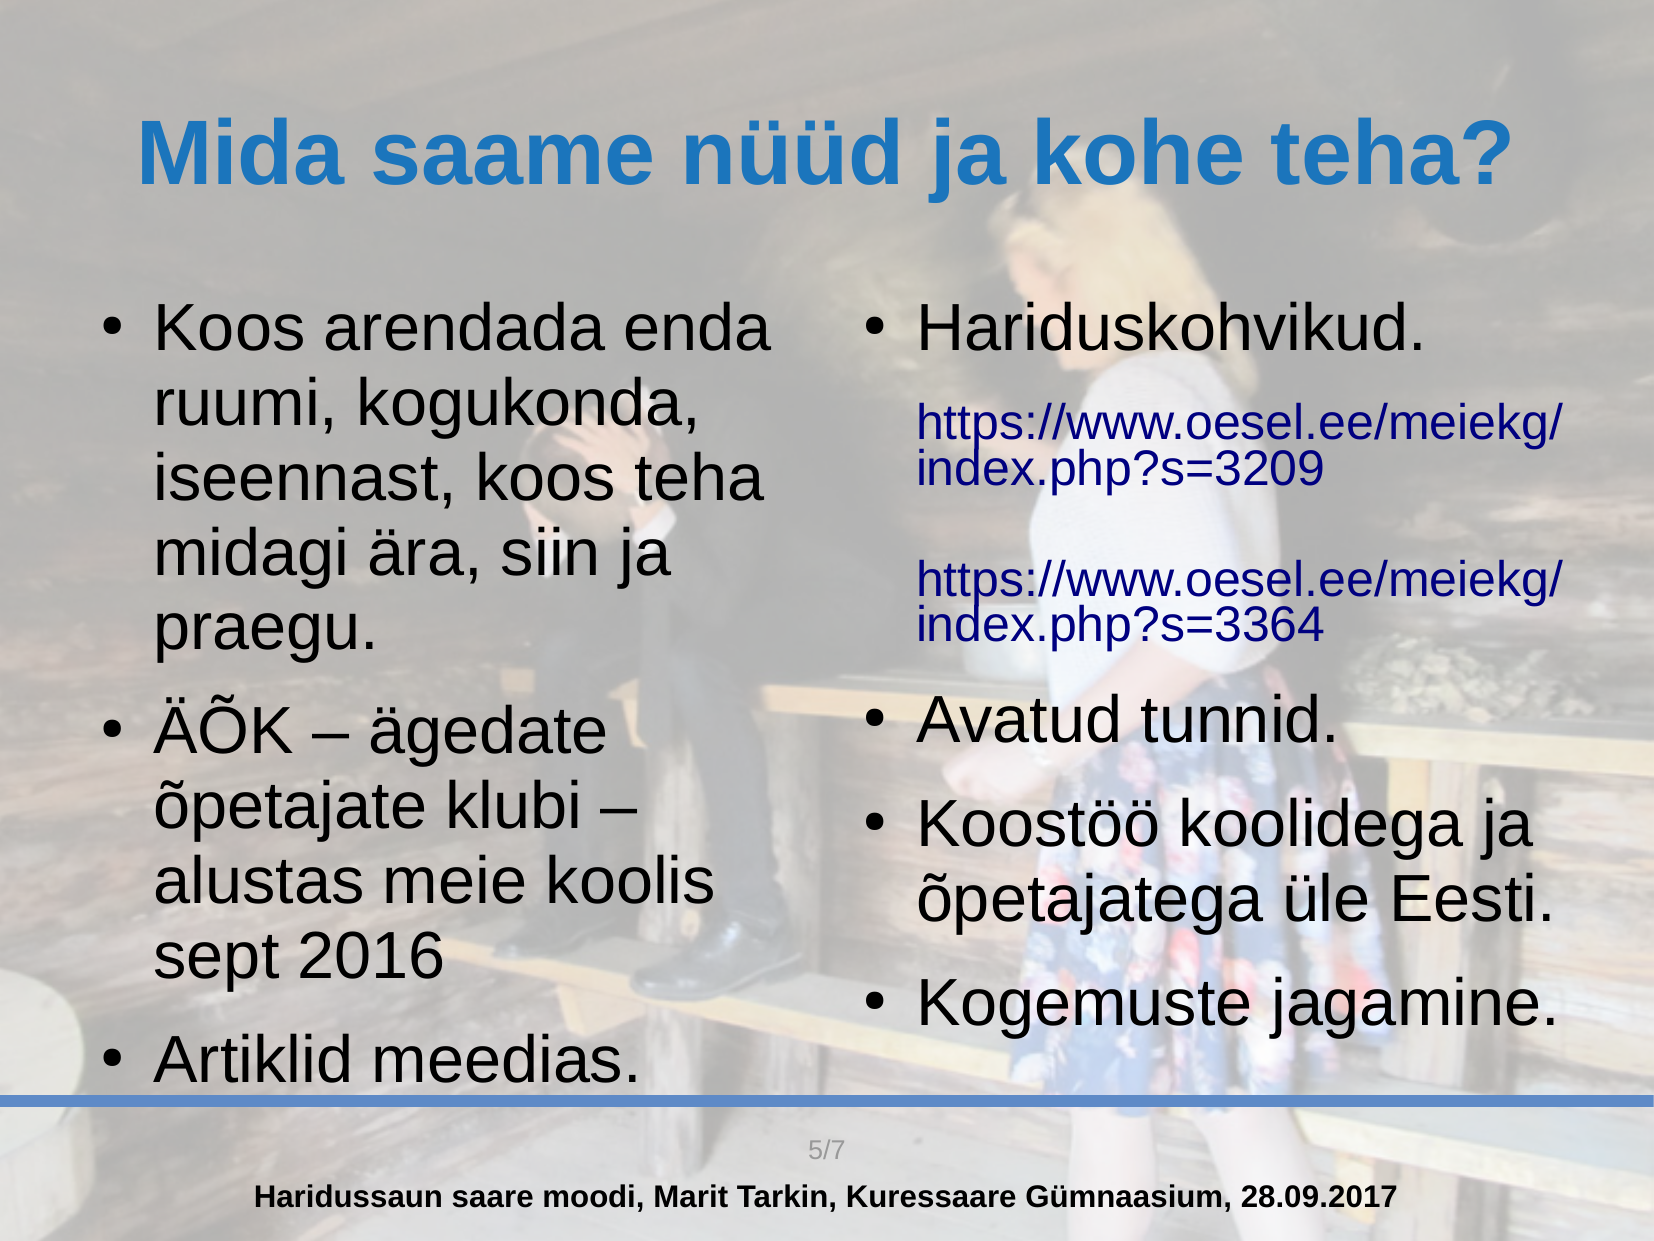

# Mida saame nüüd ja kohe teha?
Koos arendada enda ruumi, kogukonda, iseennast, koos teha midagi ära, siin ja praegu.
ÄÕK – ägedate õpetajate klubi – alustas meie koolis sept 2016
Artiklid meedias.
Hariduskohvikud.
https://www.oesel.ee/meiekg/index.php?s=3209
https://www.oesel.ee/meiekg/index.php?s=3364
Avatud tunnid.
Koostöö koolidega ja õpetajatega üle Eesti.
Kogemuste jagamine.